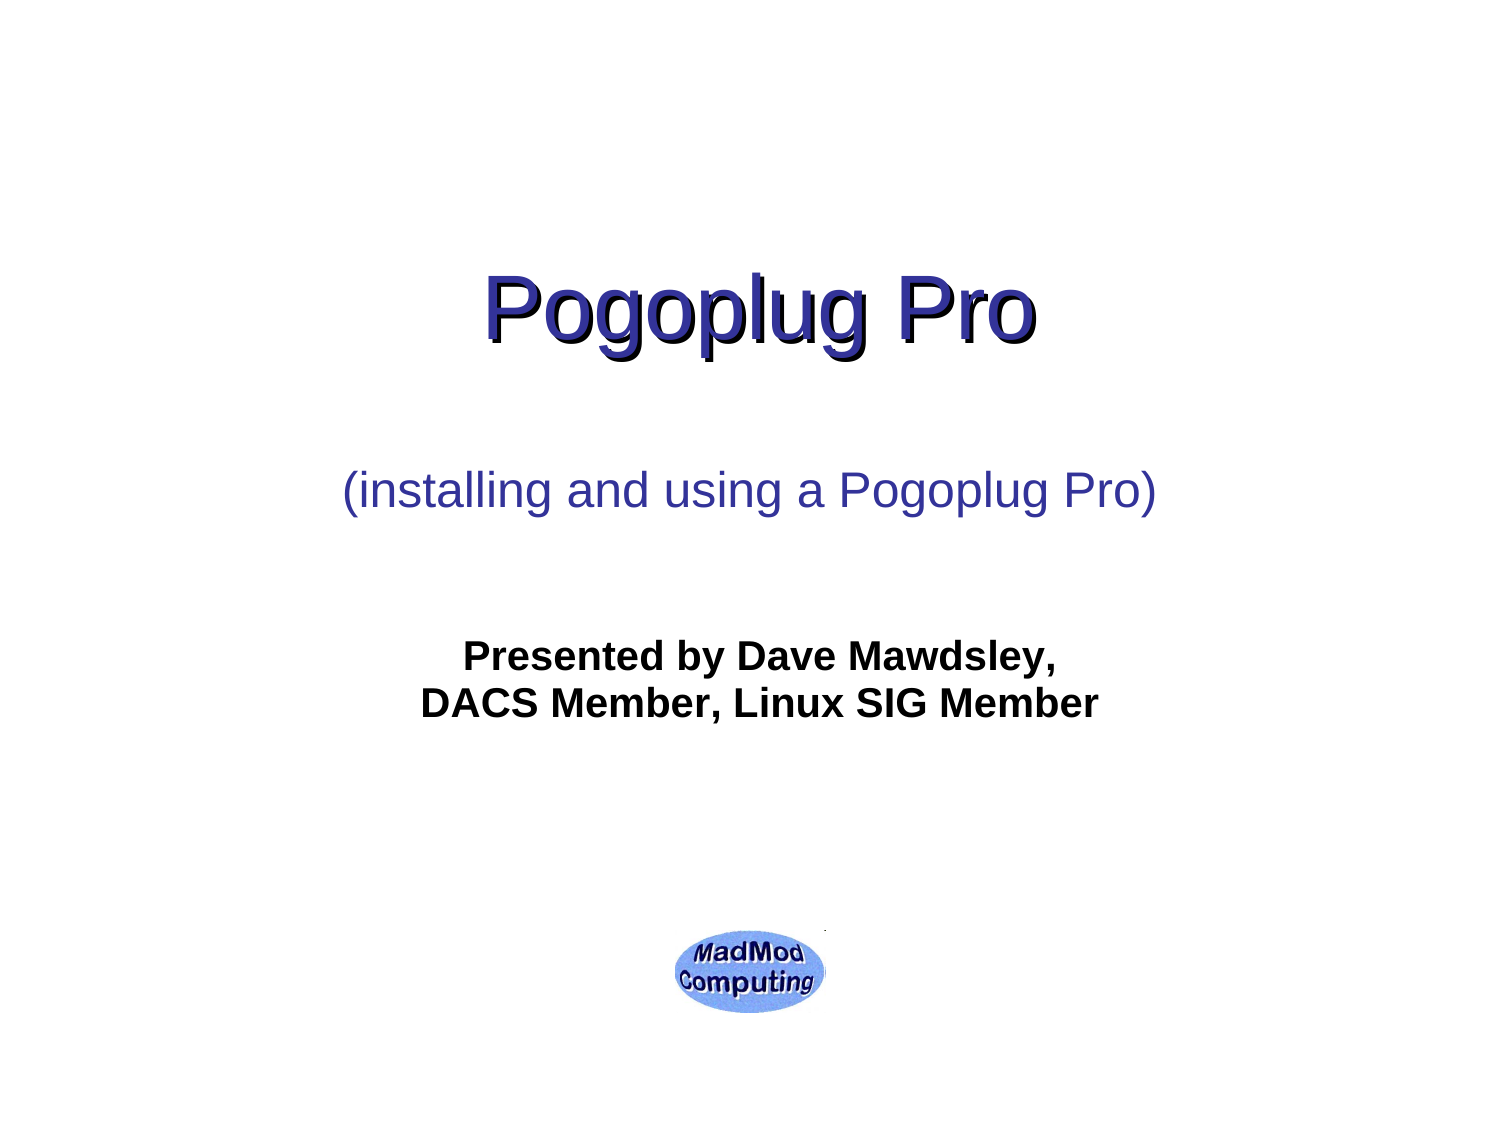

# Pogoplug Pro
(installing and using a Pogoplug Pro)
Presented by Dave Mawdsley,
DACS Member, Linux SIG Member